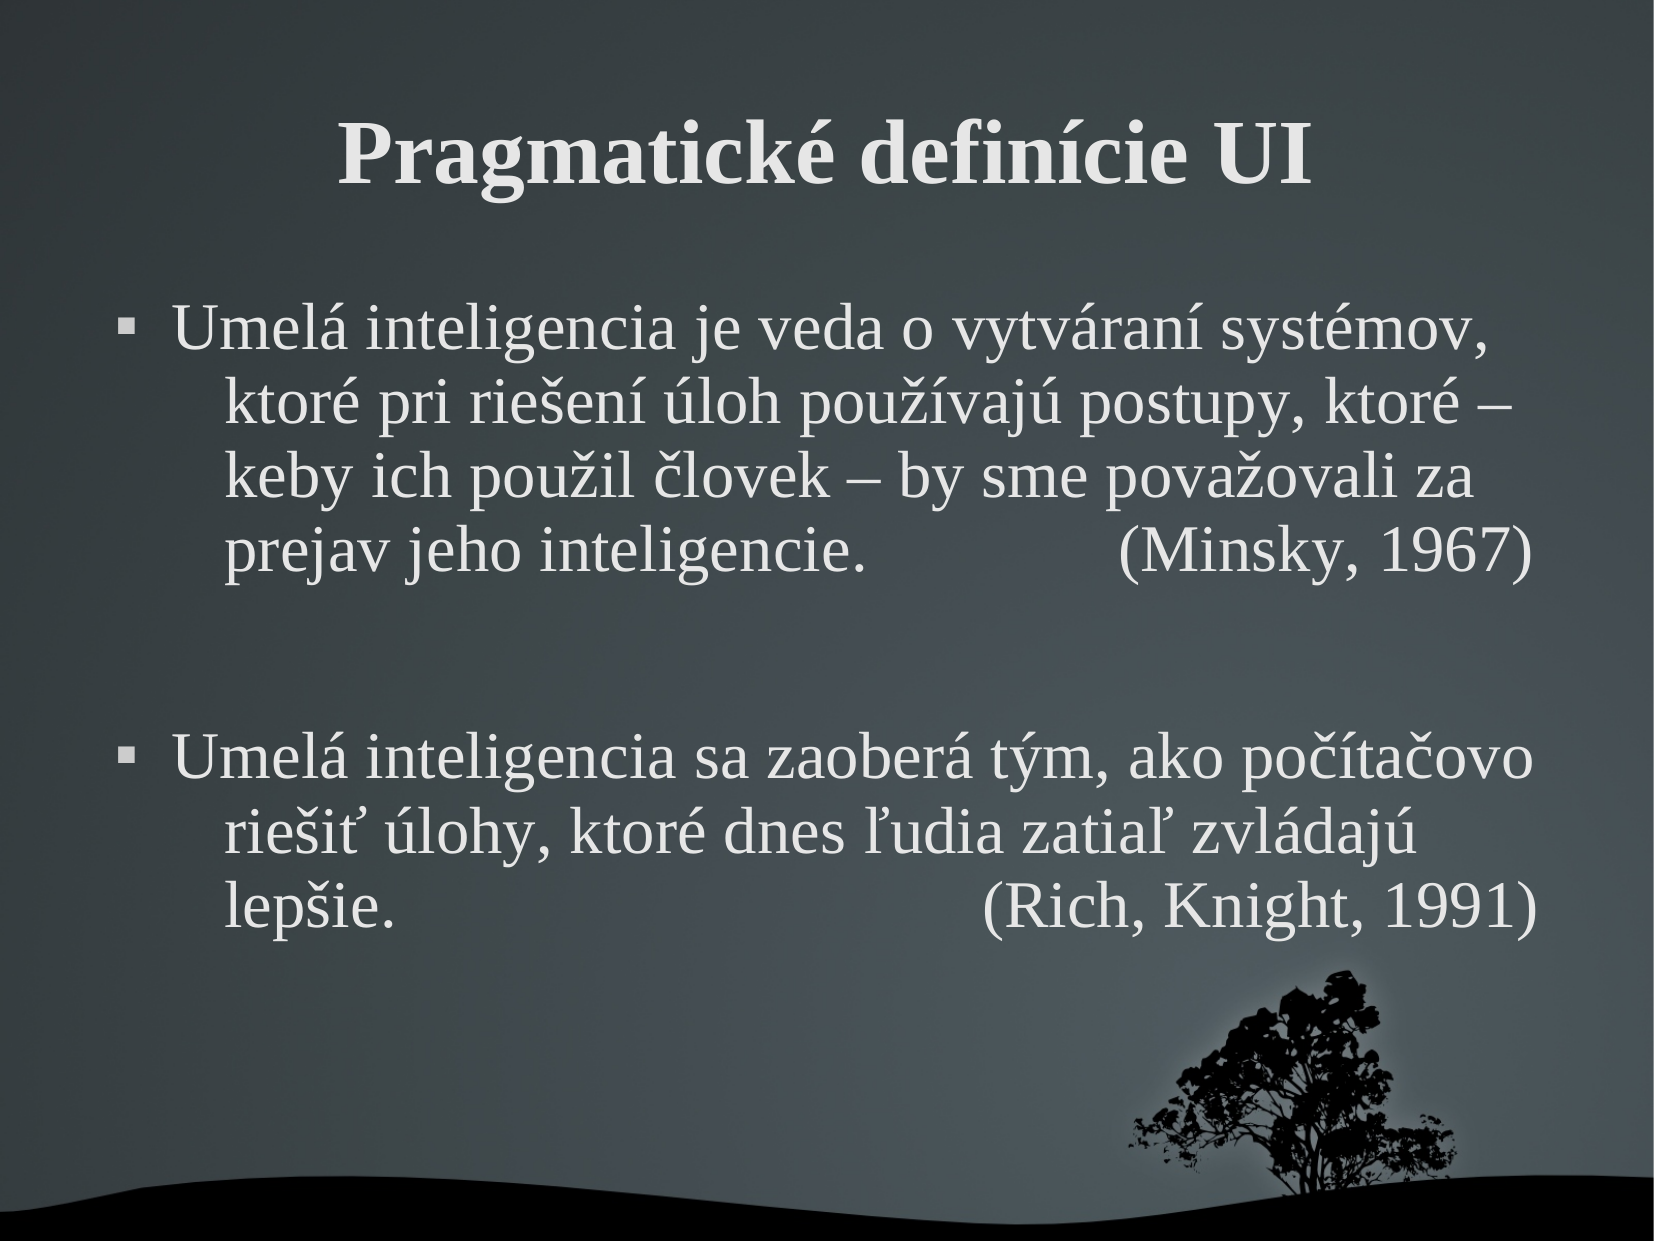

# Pragmatické definície UI
Umelá inteligencia je veda o vytváraní systémov, ktoré pri riešení úloh používajú postupy, ktoré – keby ich použil človek – by sme považovali za prejav jeho inteligencie. (Minsky, 1967)
Umelá inteligencia sa zaoberá tým, ako počítačovo riešiť úlohy, ktoré dnes ľudia zatiaľ zvládajú lepšie. (Rich, Knight, 1991)